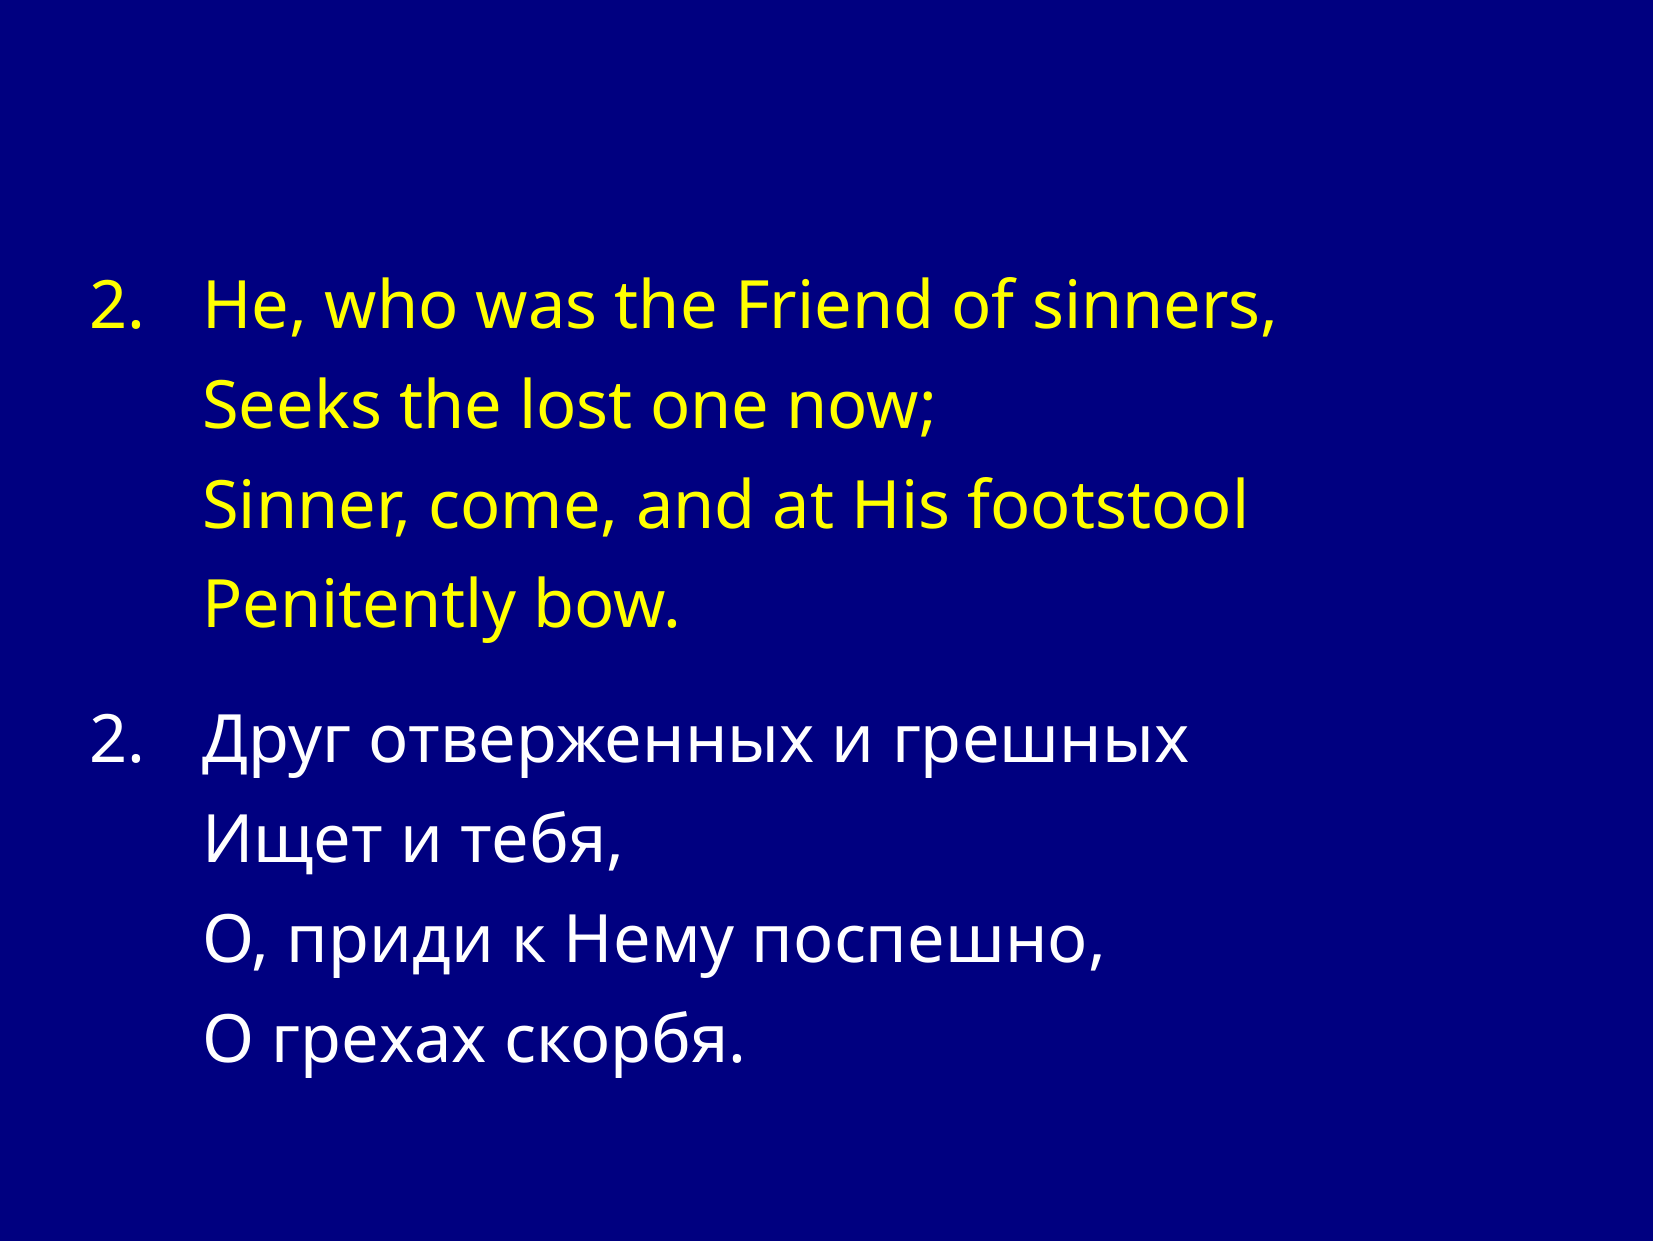

2.	He, who was the Friend of sinners,
	Seeks the lost one now;
	Sinner, come, and at His footstool
	Penitently bow.
2.	Друг отверженных и грешных
	Ищет и тебя,
	О, приди к Нему поспешно,
	О грехах скорбя.